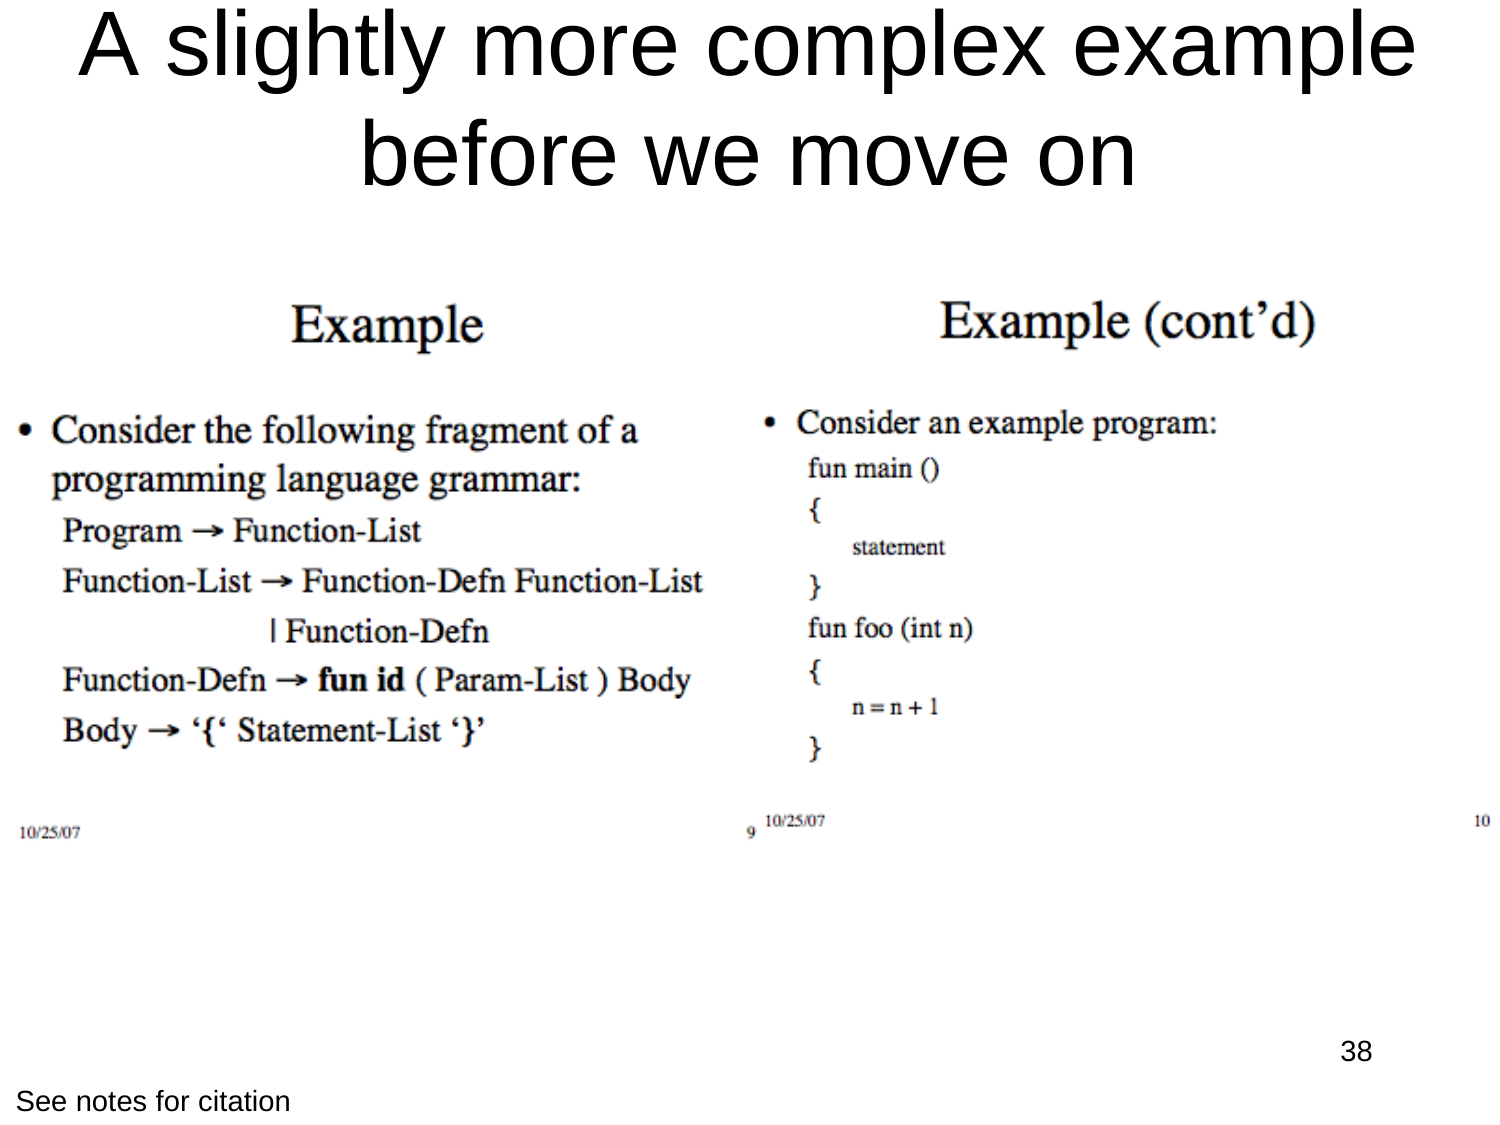

# A slightly more complex example before we move on
See notes for citation